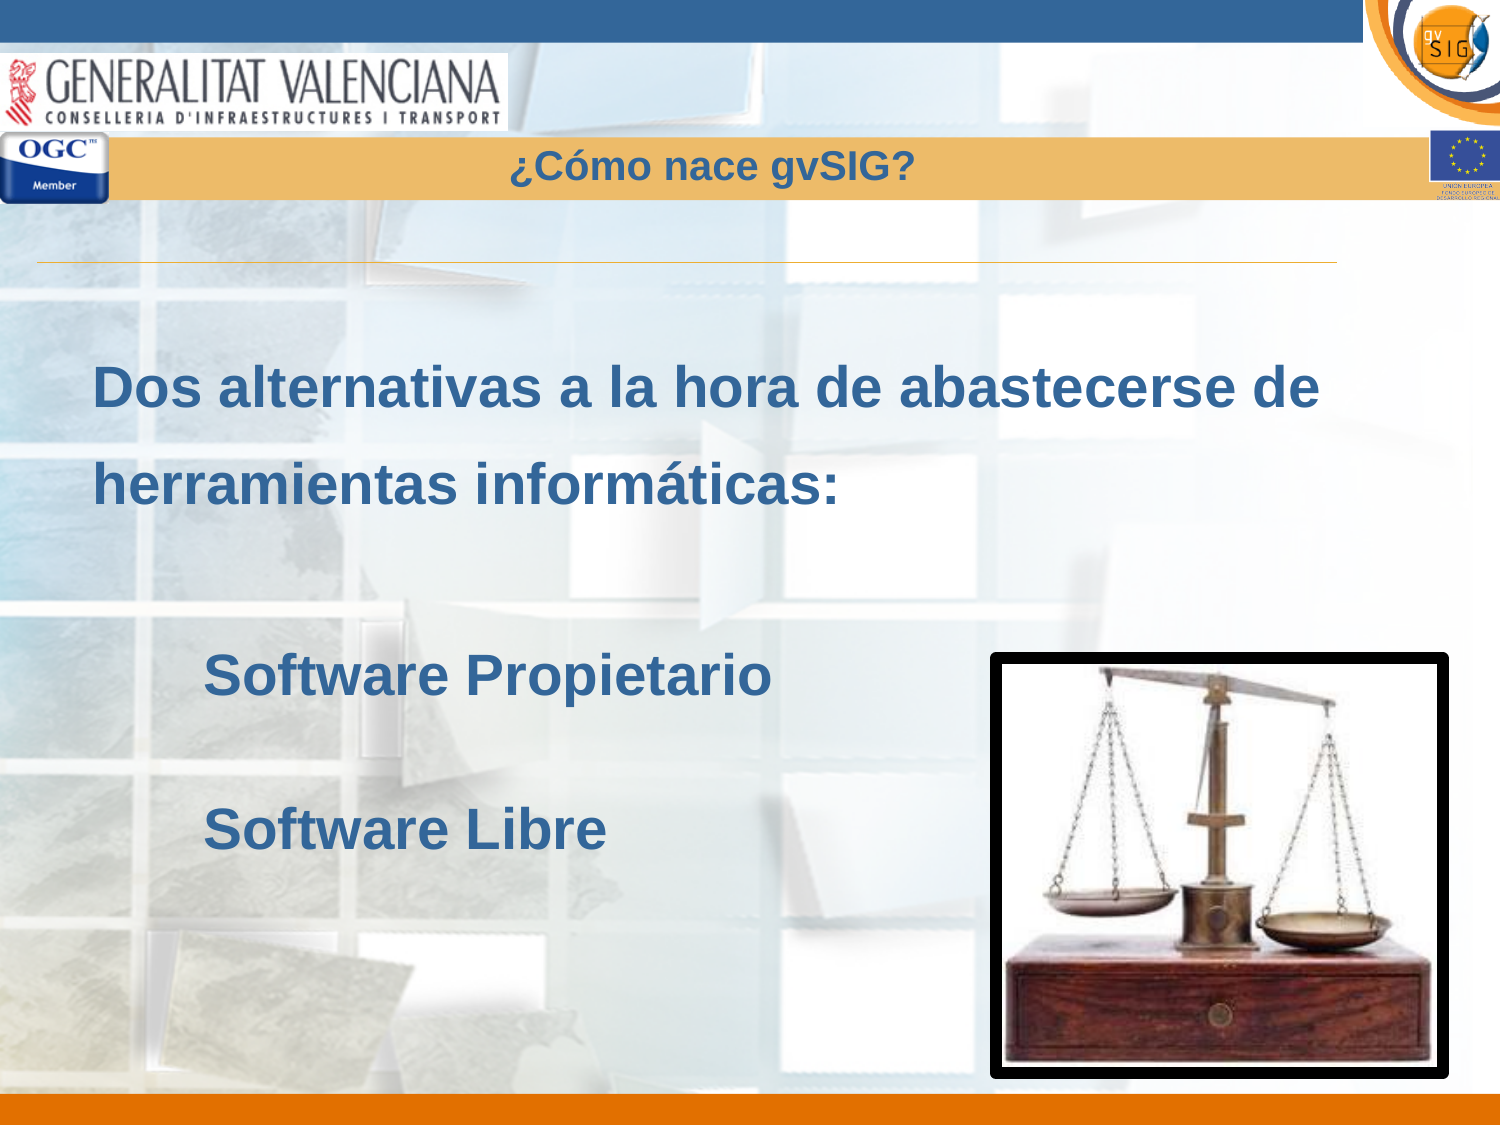

¿Cómo nace gvSIG?
# Dos alternativas a la hora de abastecerse de herramientas informáticas:
 Software Propietario
 Software Libre